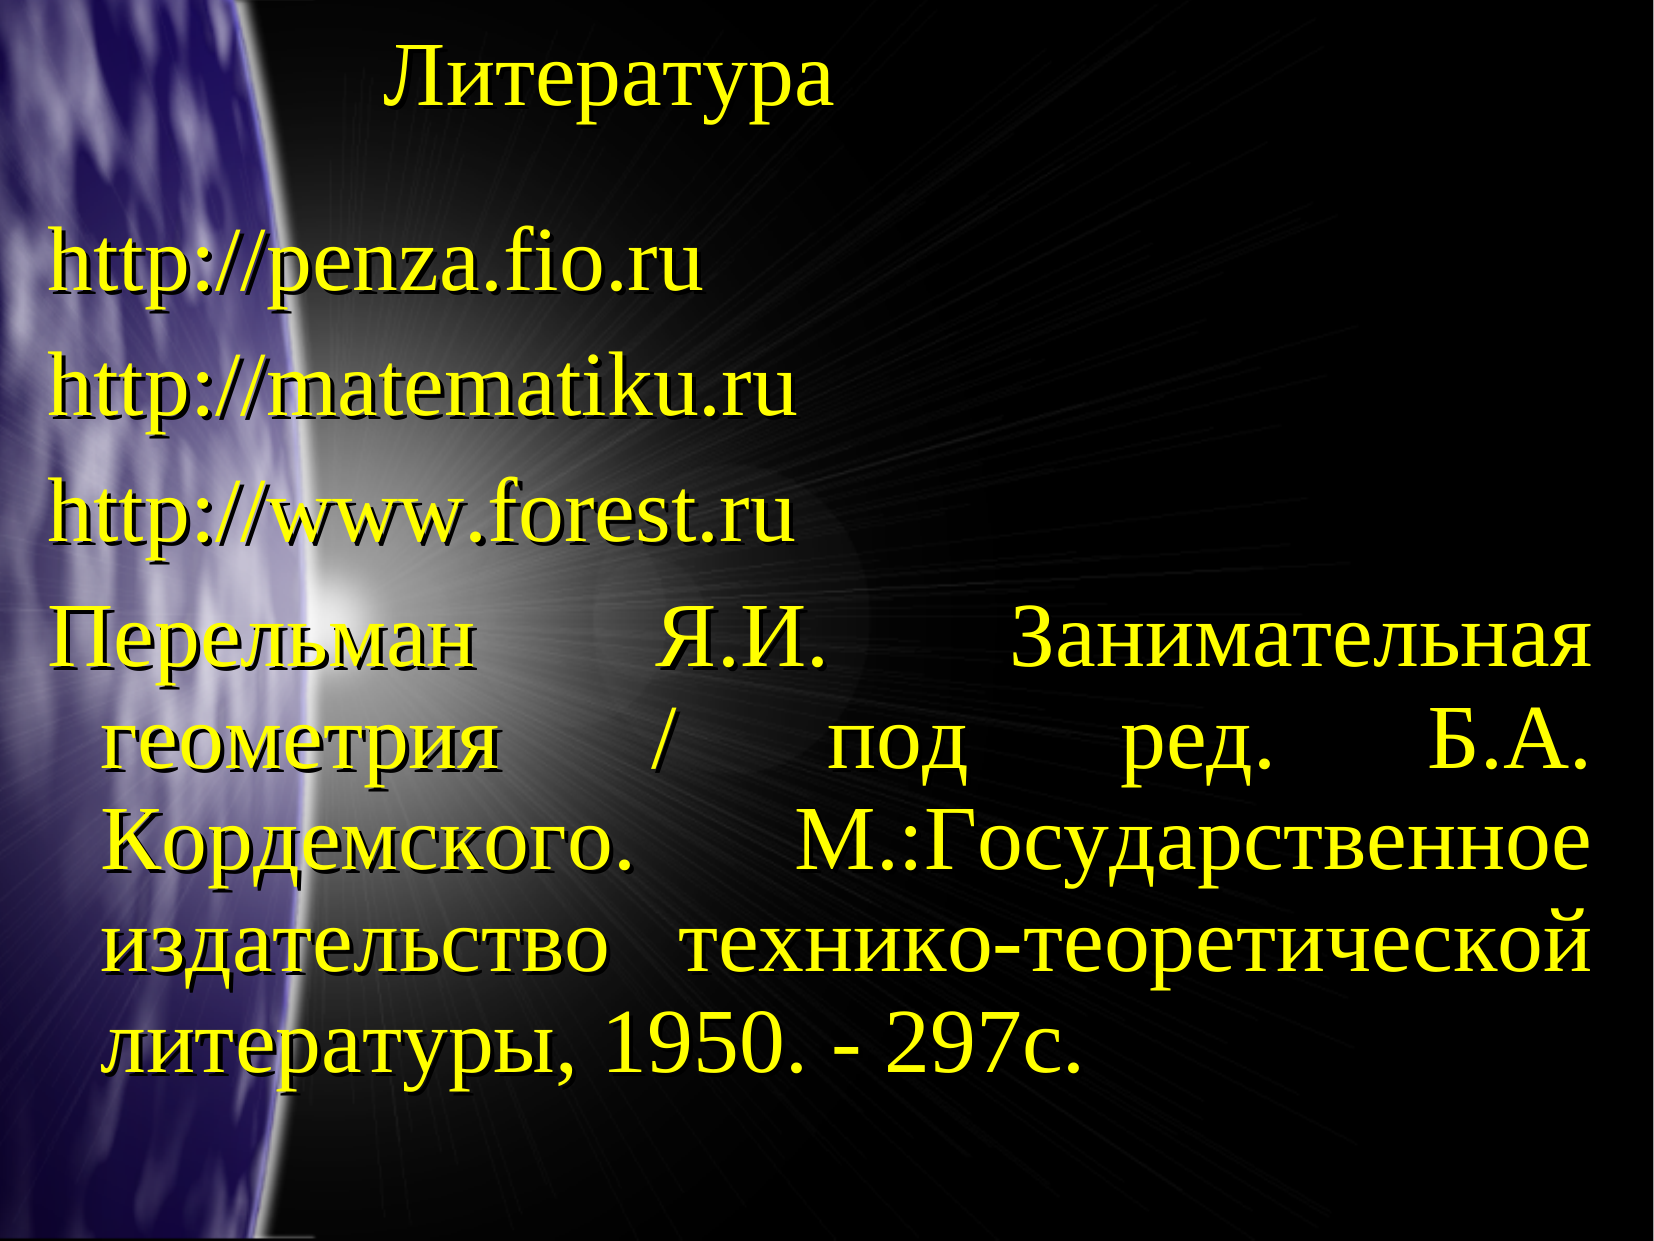

# Литература
http://penza.fio.ru
http://matematiku.ru
http://www.forest.ru
Перельман Я.И. Занимательная геометрия / под ред. Б.А. Кордемского. М.:Государственное издательство технико-теоретической литературы, 1950. - 297с.